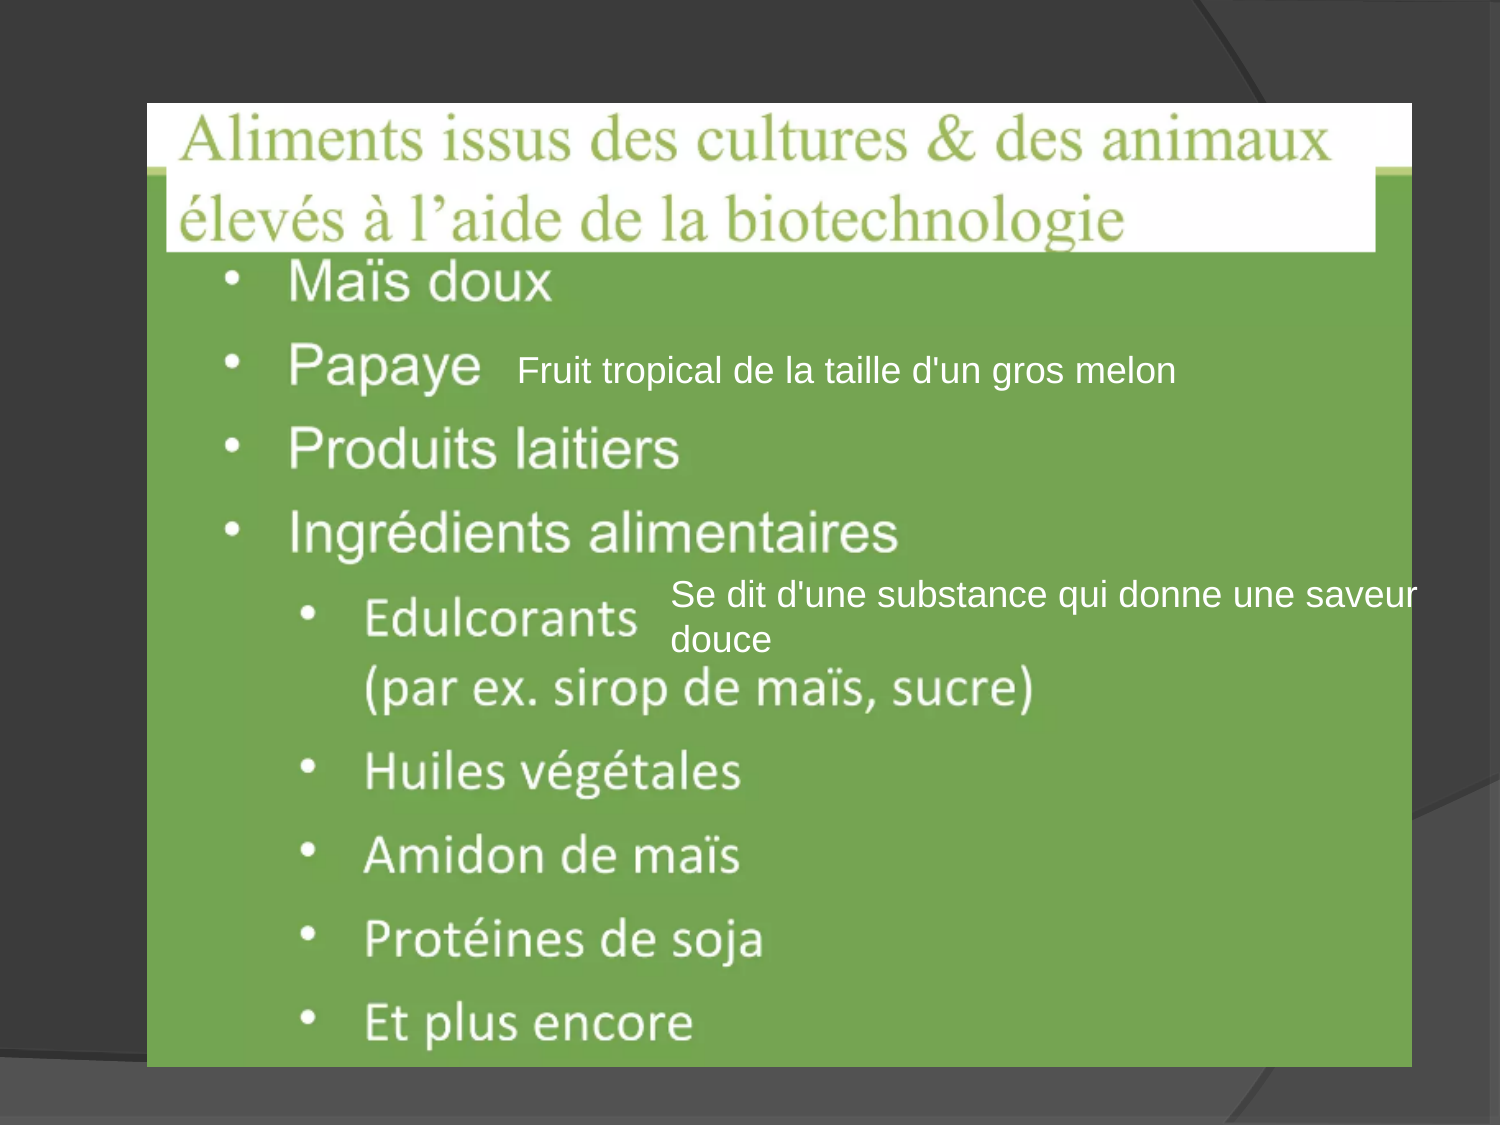

#
Fruit tropical de la taille d'un gros melon
Se dit d'une substance qui donne une saveur douce